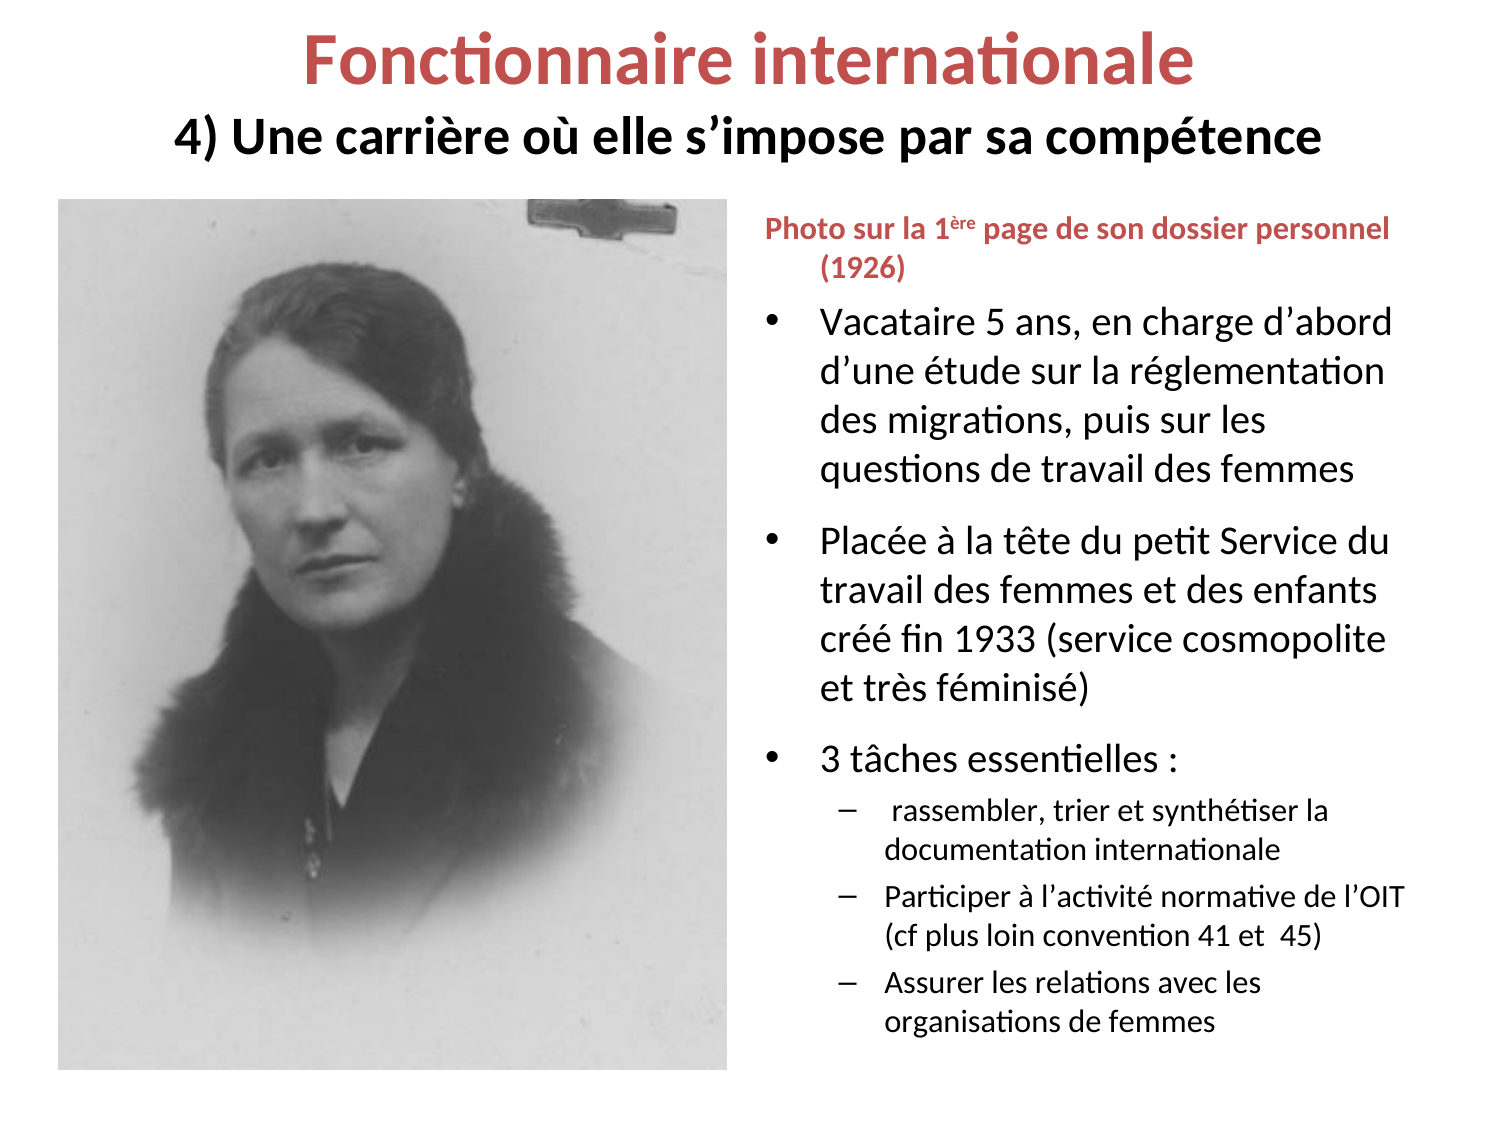

# Fonctionnaire internationale 4) Une carrière où elle s’impose par sa compétence
Photo sur la 1ère page de son dossier personnel (1926)
Vacataire 5 ans, en charge d’abord d’une étude sur la réglementation des migrations, puis sur les questions de travail des femmes
Placée à la tête du petit Service du travail des femmes et des enfants créé fin 1933 (service cosmopolite et très féminisé)
3 tâches essentielles :
 rassembler, trier et synthétiser la documentation internationale
Participer à l’activité normative de l’OIT (cf plus loin convention 41 et 45)
Assurer les relations avec les organisations de femmes